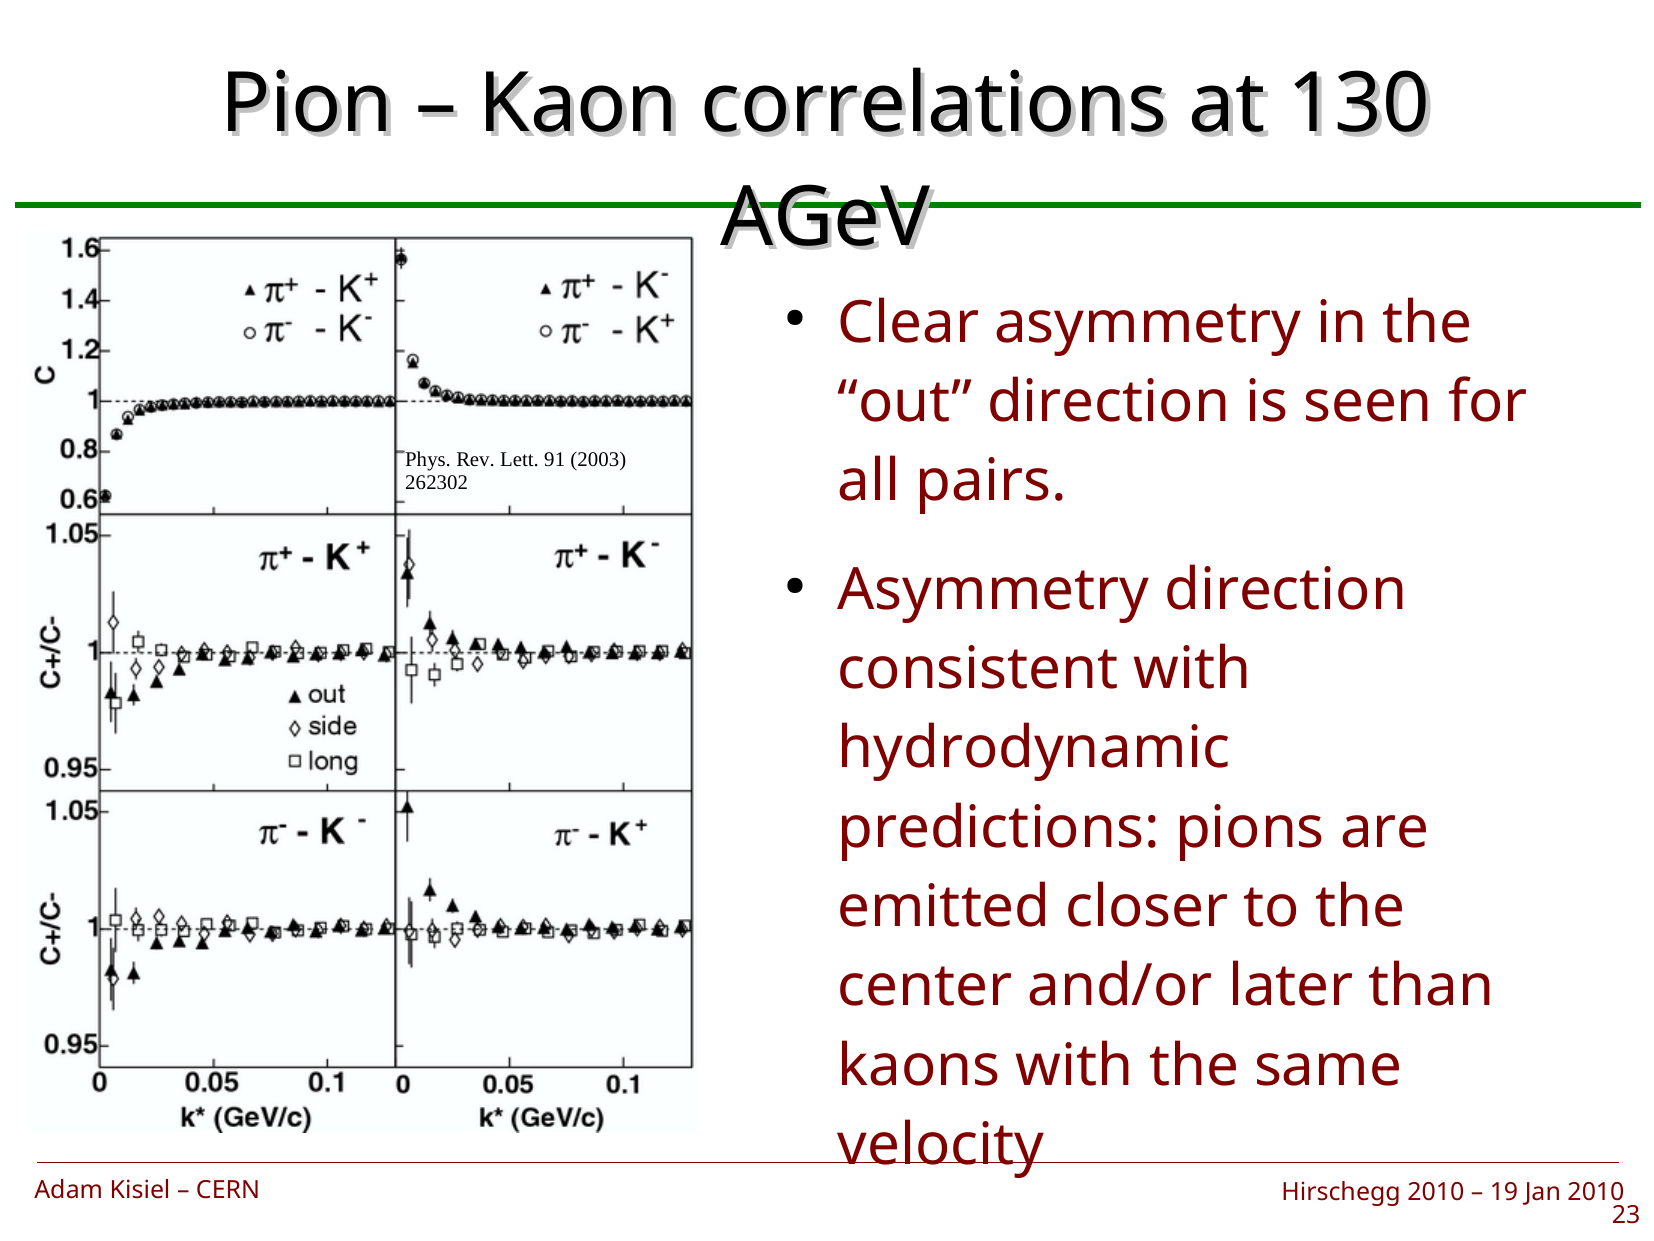

# Pion – Kaon correlations at 130 AGeV
Phys. Rev. Lett. 91 (2003) 262302
Clear asymmetry in the “out” direction is seen for all pairs.
Asymmetry direction consistent with hydrodynamic predictions: pions are emitted closer to the center and/or later than kaons with the same velocity